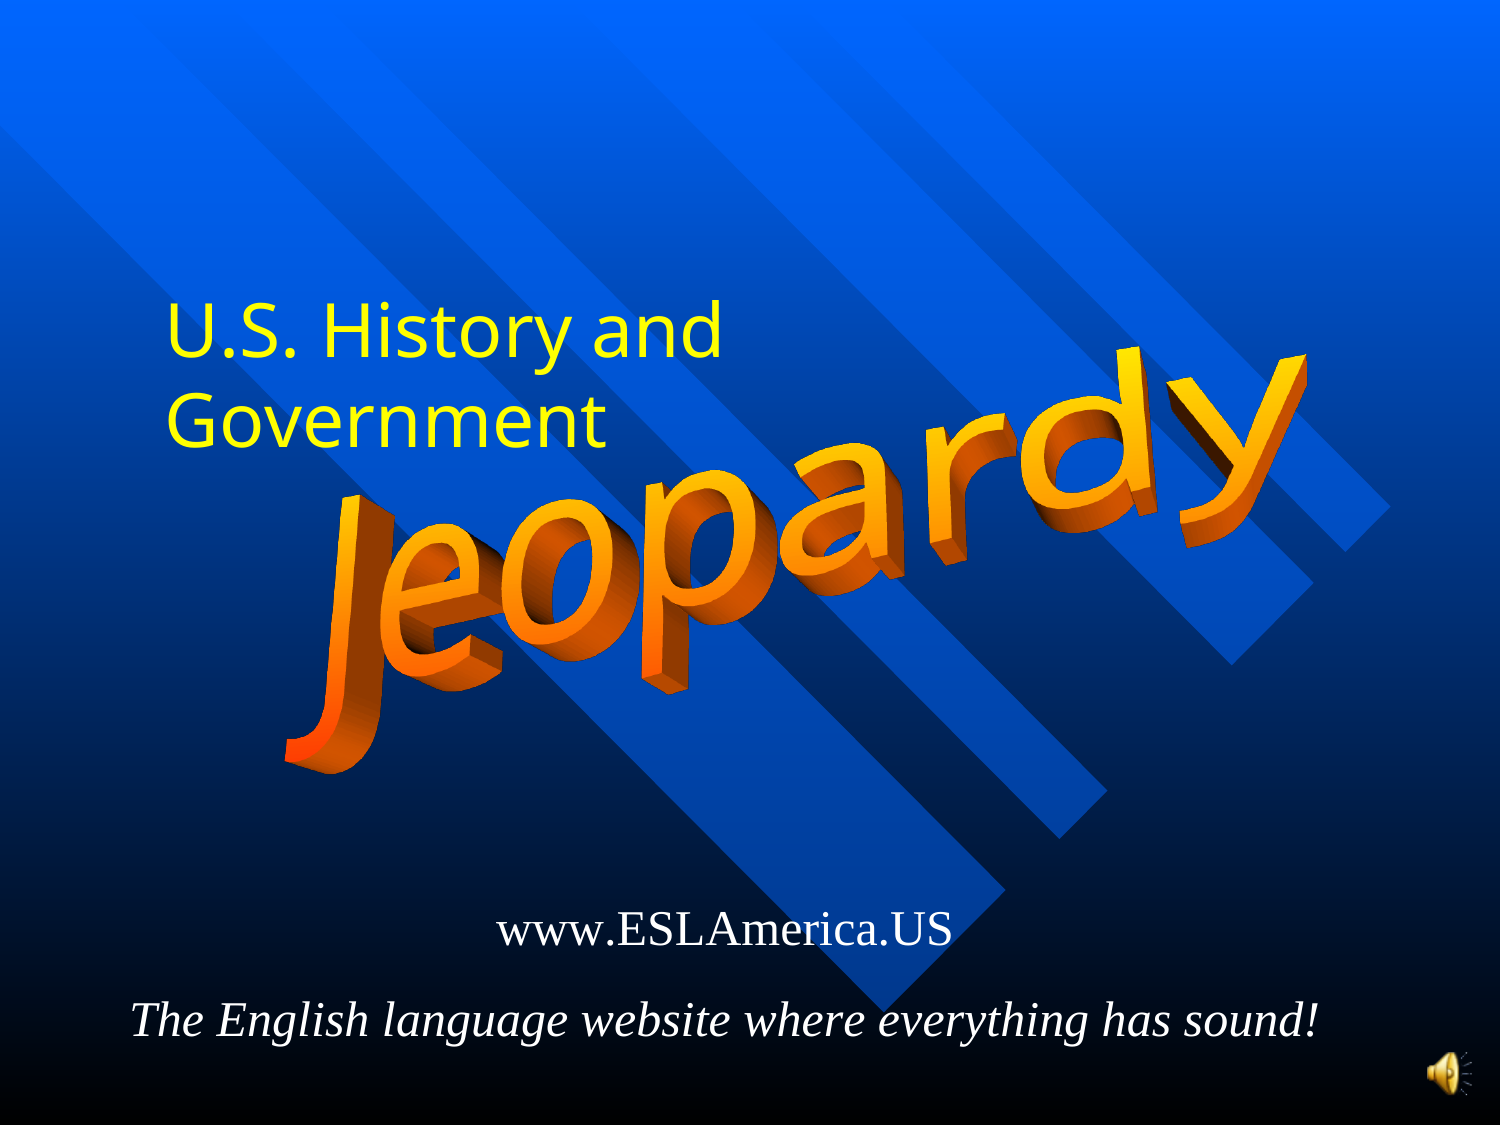

U.S. History and Government
Jeopardy
www.ESLAmerica.US
The English language website where everything has sound!